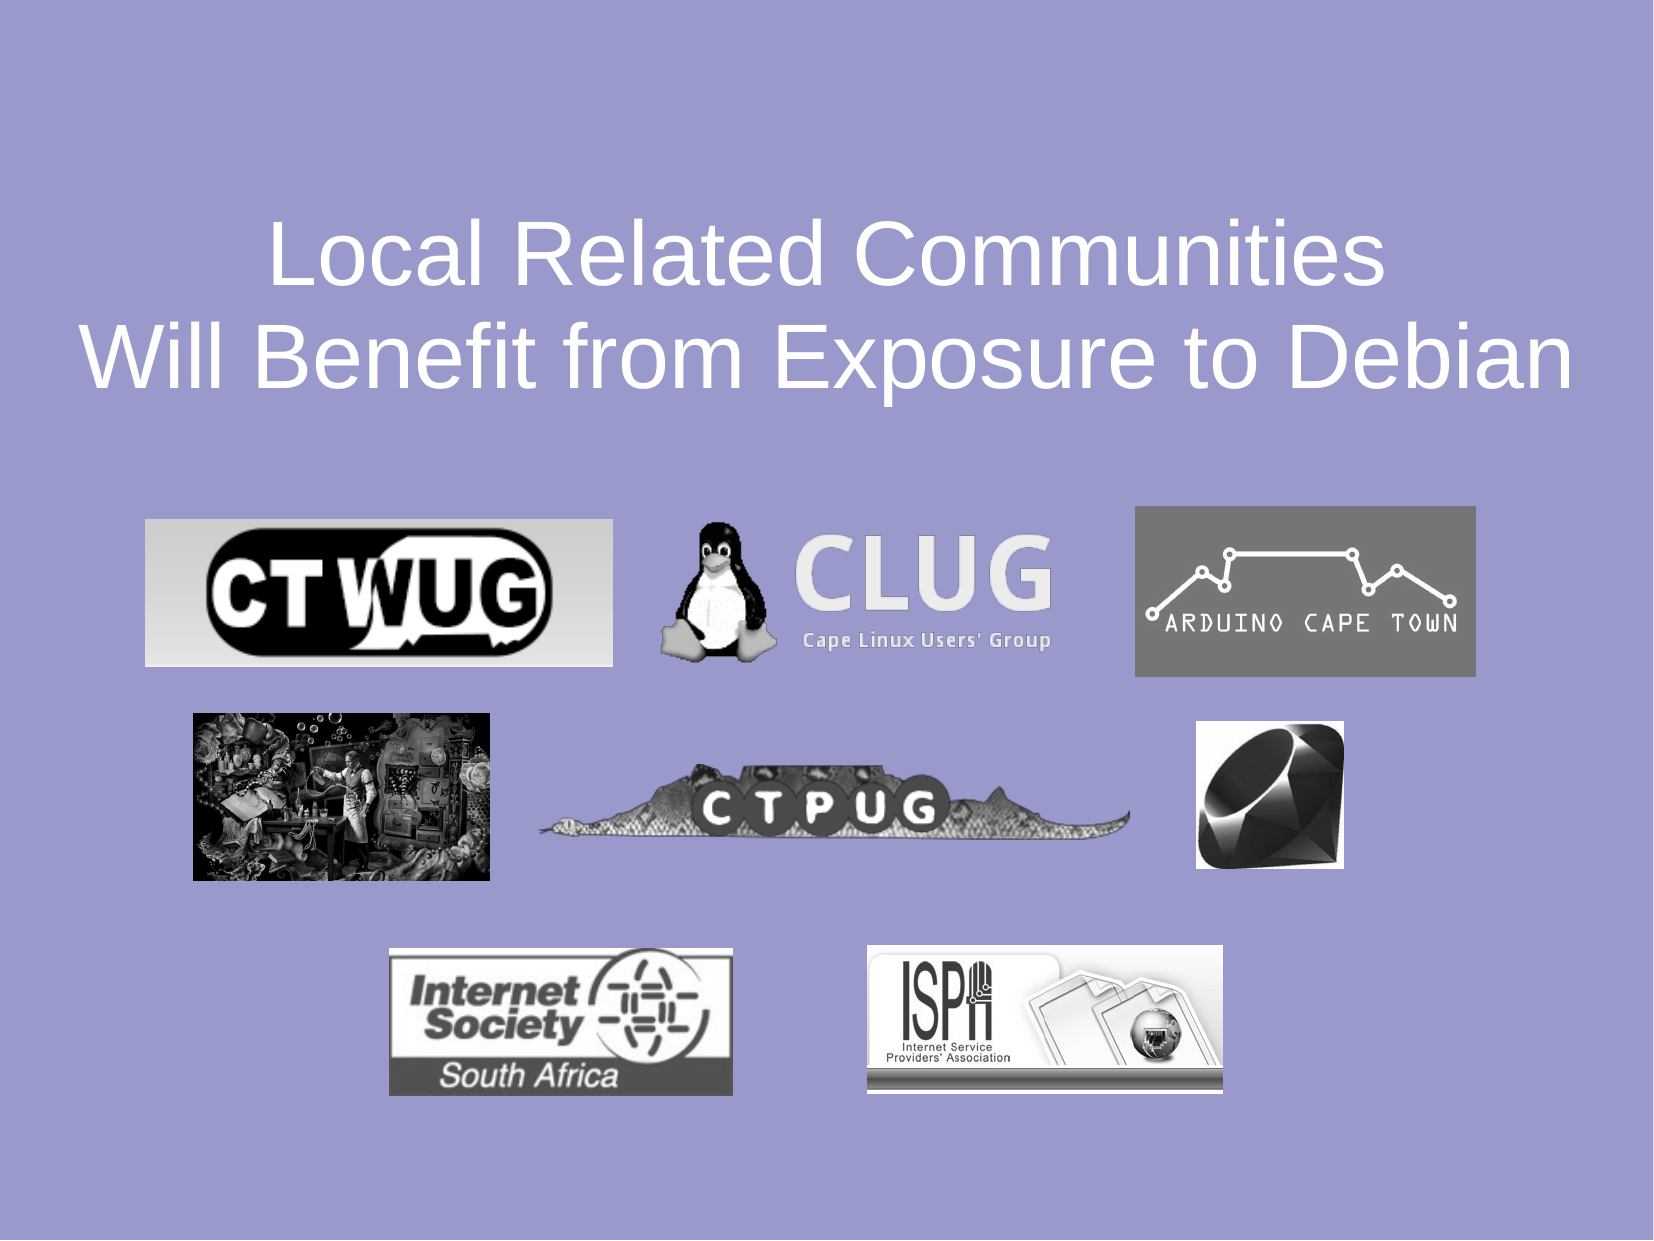

#
Local Related Communities
Will Benefit from Exposure to Debian